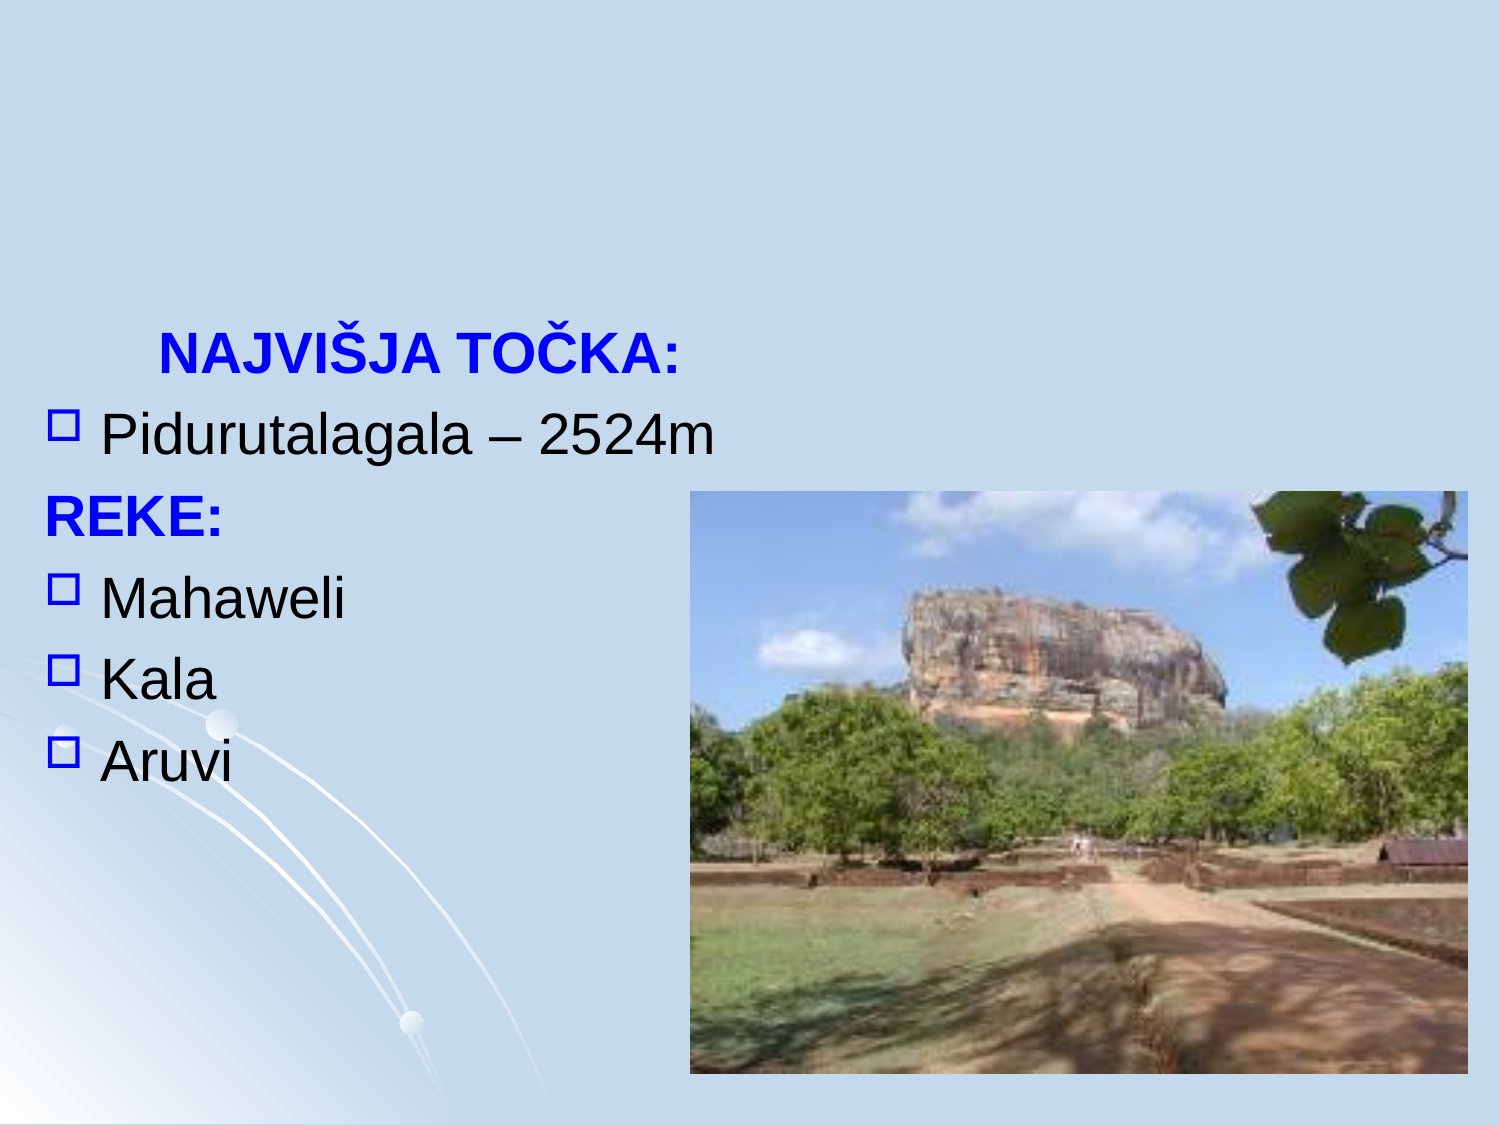

#
 NAJVIŠJA TOČKA:
Pidurutalagala – 2524m
REKE:
Mahaweli
Kala
Aruvi